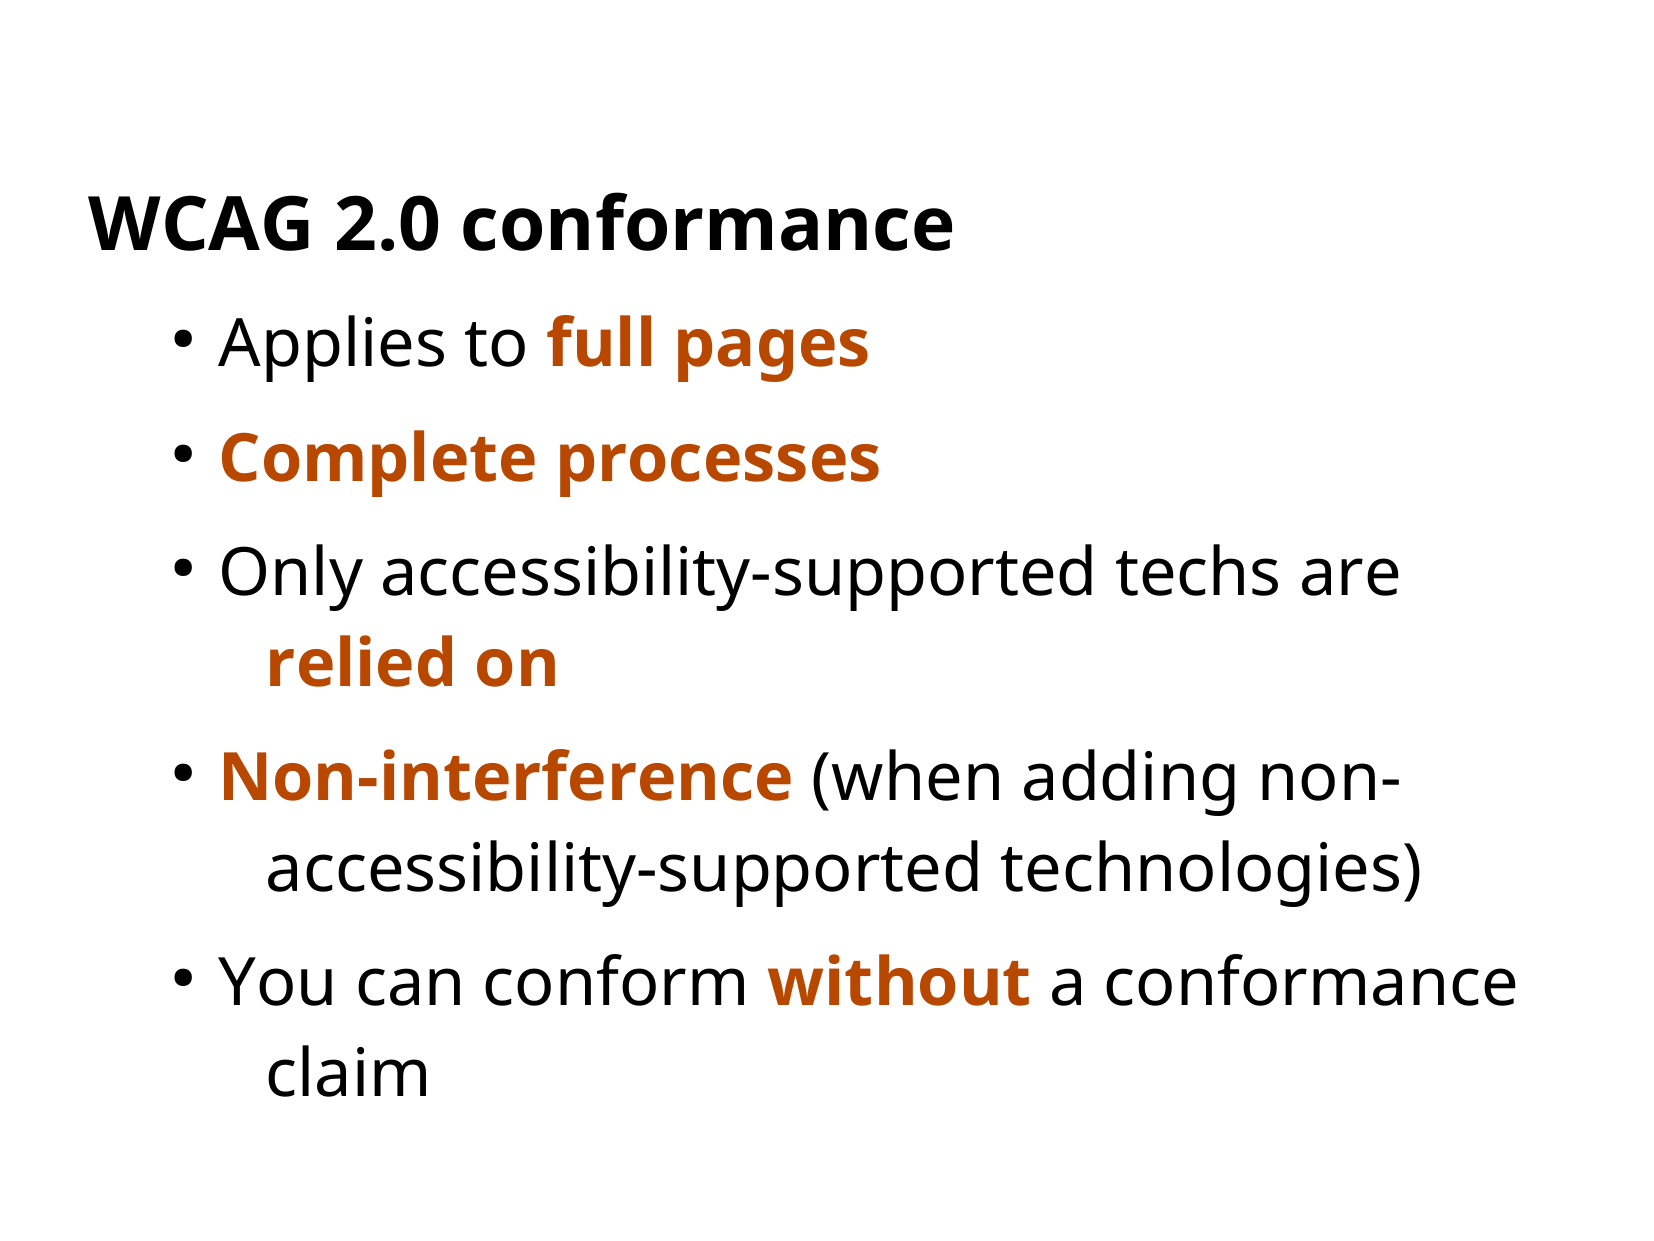

# WCAG 2.0 conformance
Applies to full pages
Complete processes
Only accessibility-supported techs are relied on
Non-interference (when adding non-accessibility-supported technologies)
You can conform without a conformance claim